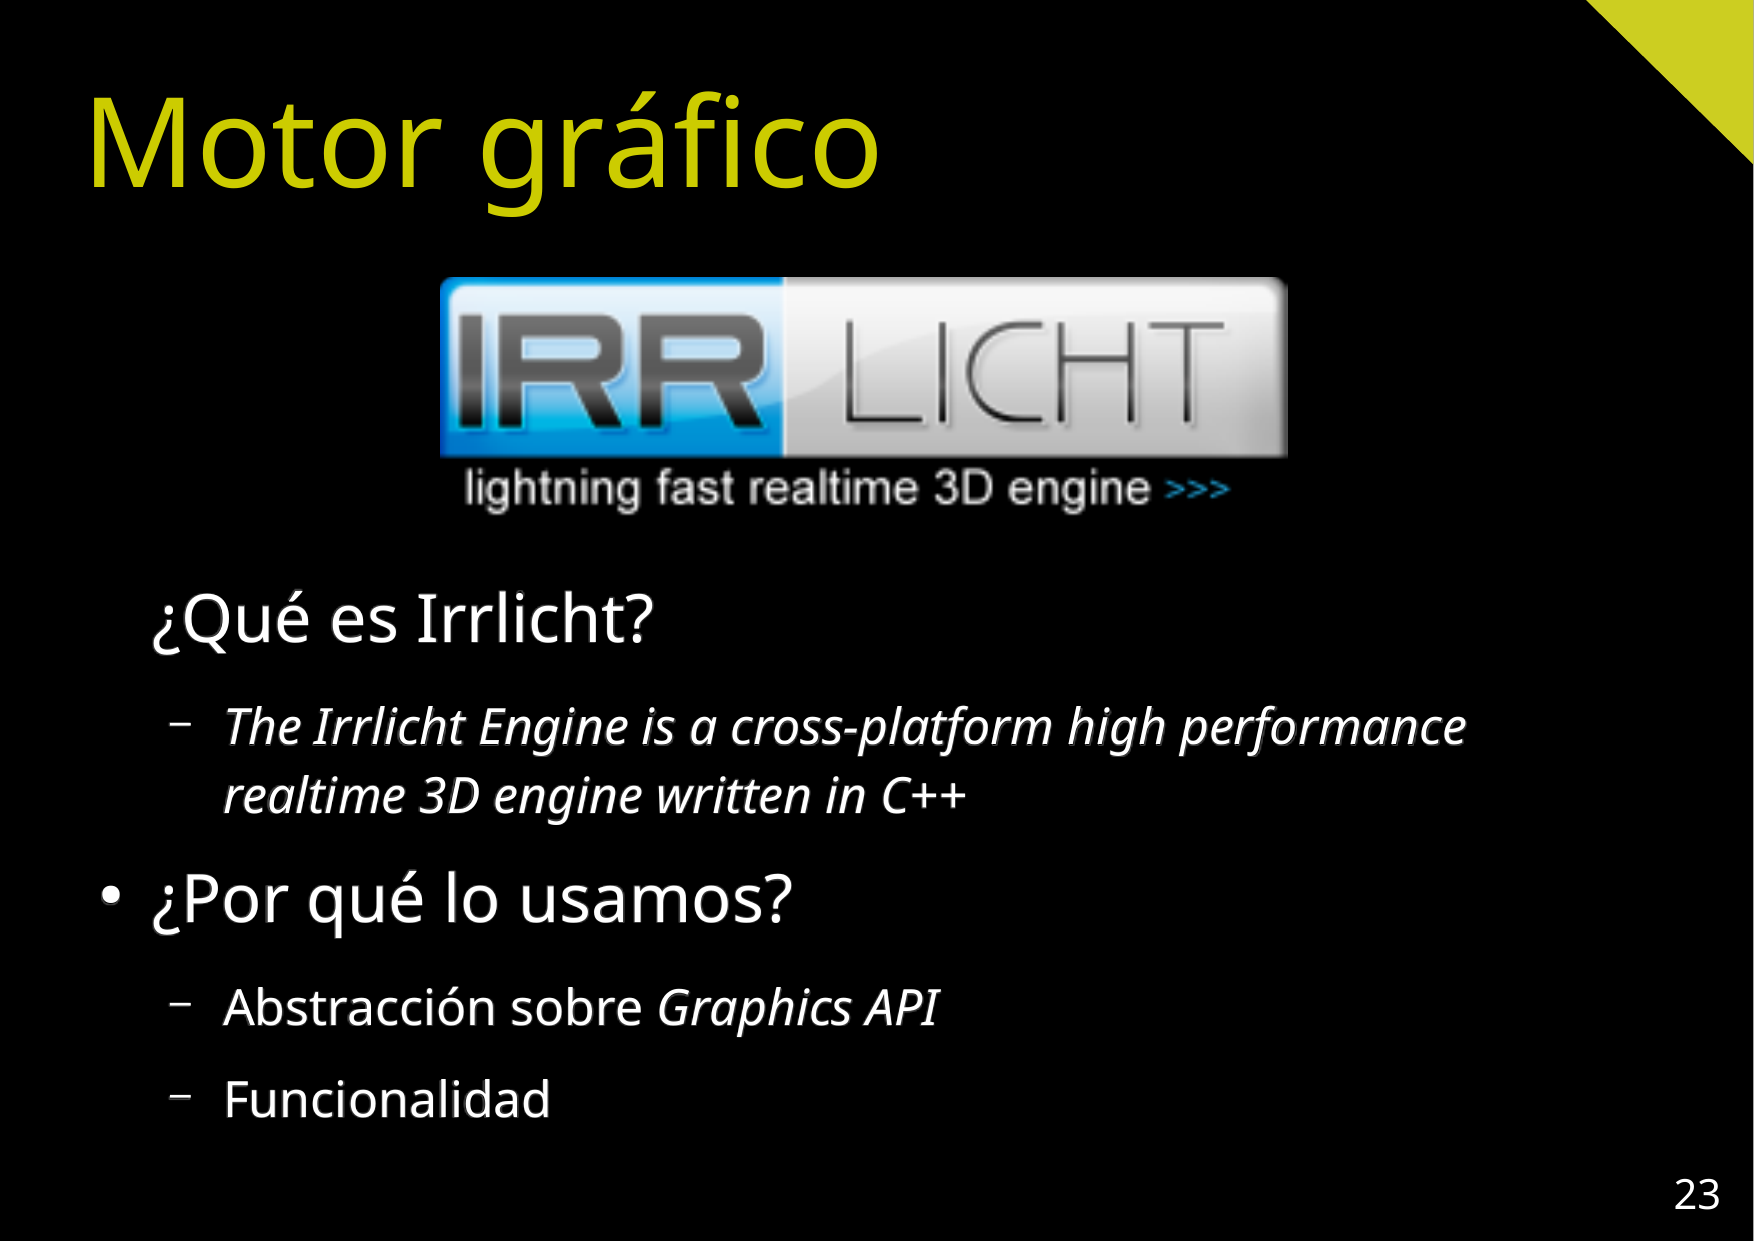

# Motor gráfico
¿Qué es Irrlicht?
The Irrlicht Engine is a cross-platform high performance
realtime 3D engine written in C++
¿Por qué lo usamos?
Abstracción sobre Graphics API
Funcionalidad